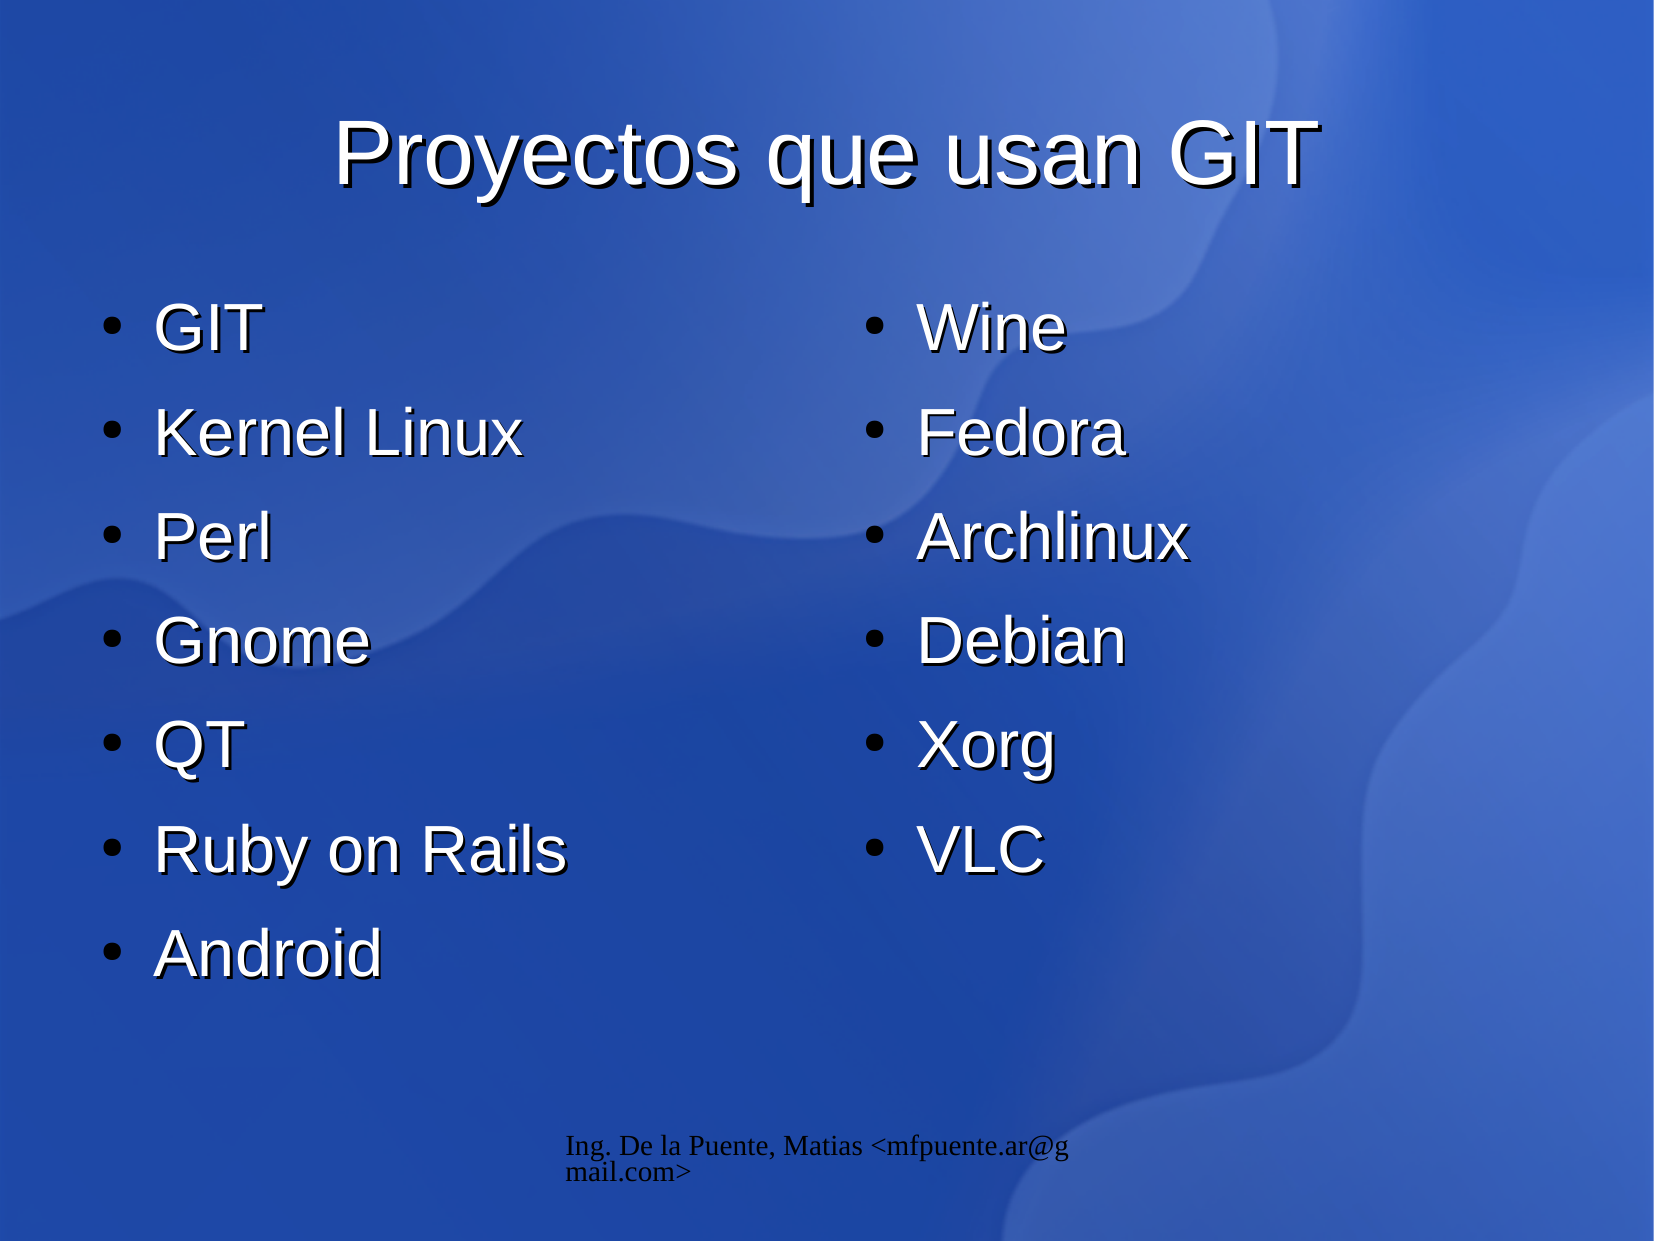

# Proyectos que usan GIT
GIT
Kernel Linux
Perl
Gnome
QT
Ruby on Rails
Android
Wine
Fedora
Archlinux
Debian
Xorg
VLC
Ing. De la Puente, Matias <mfpuente.ar@gmail.com>